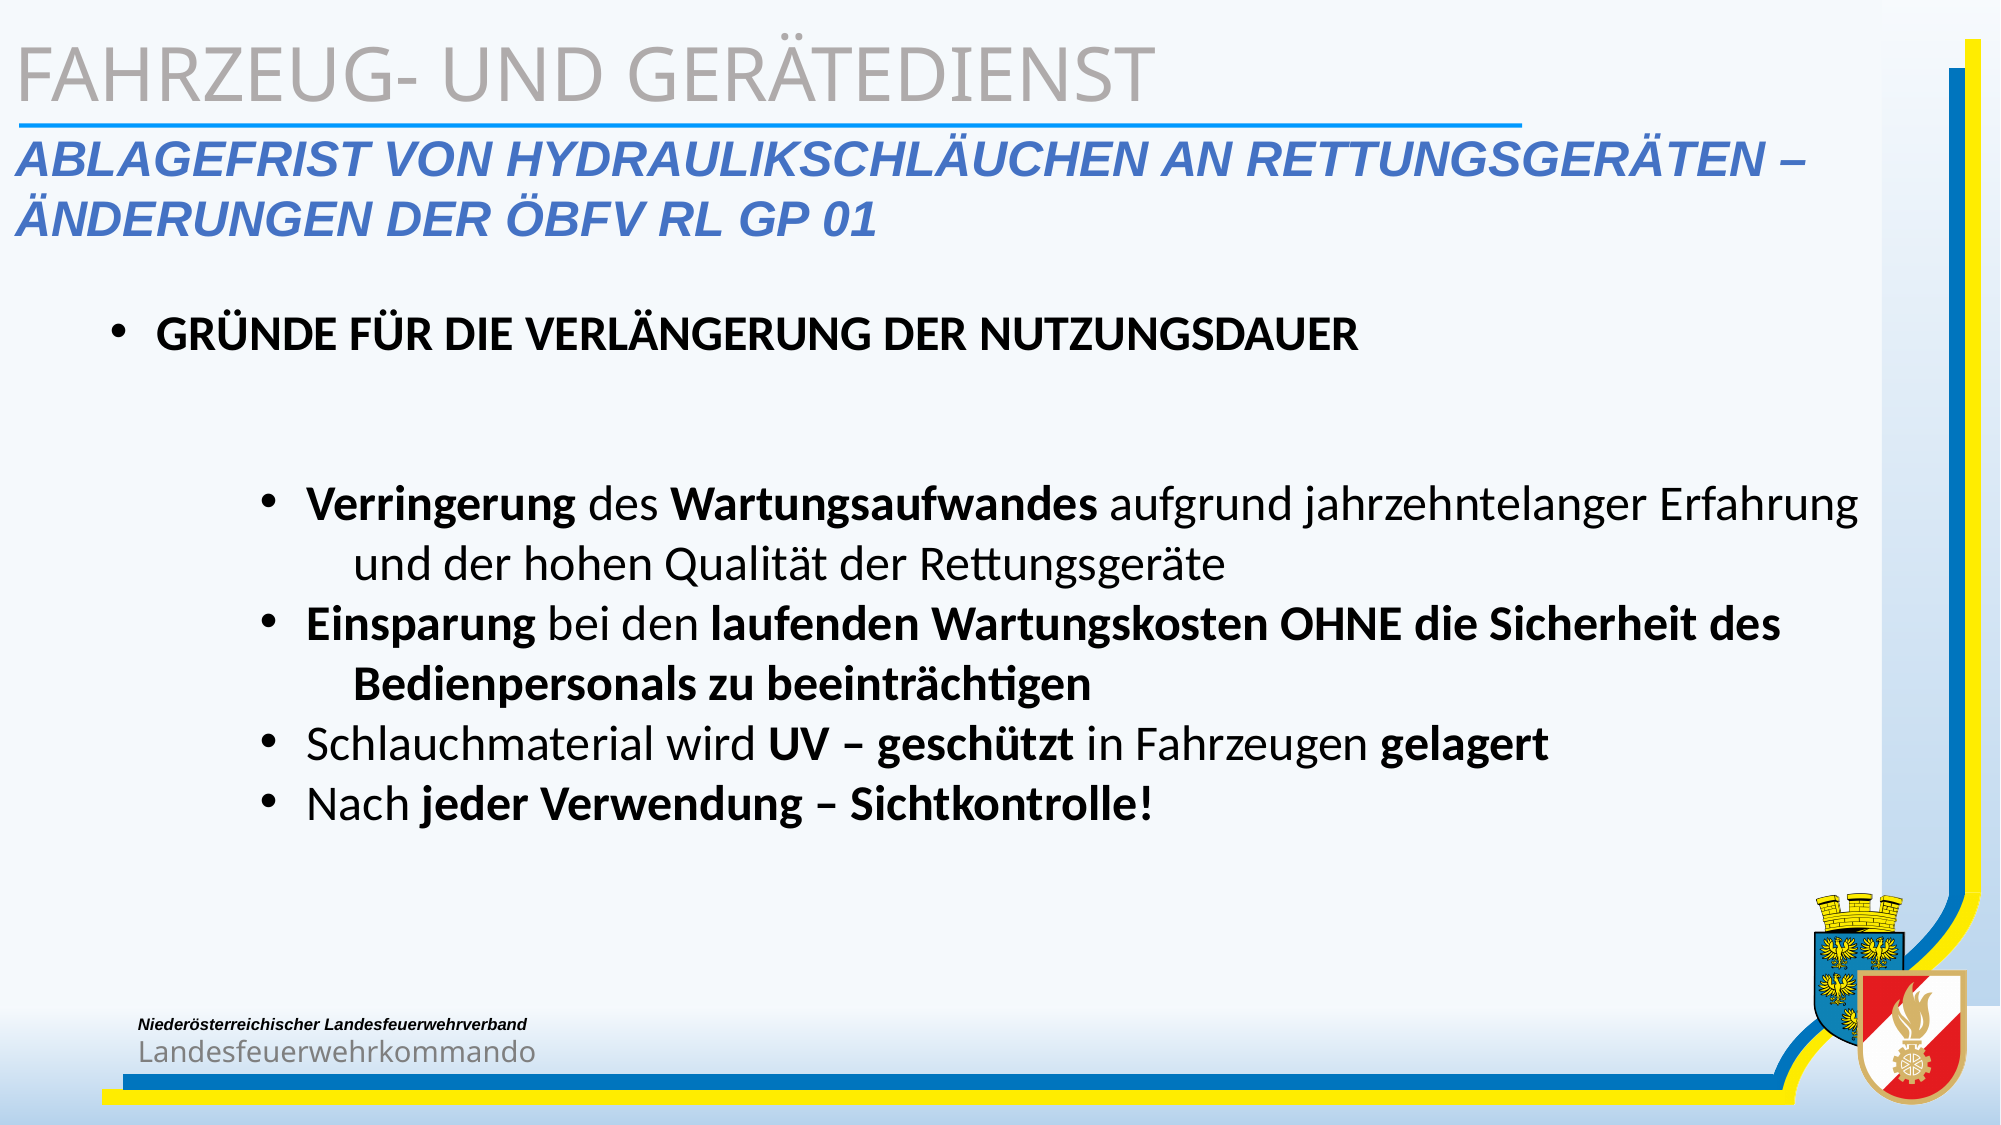

FAHRZEUG- UND GERÄTEDIENST
ABLAGEFRIST VON HYDRAULIKSCHLÄUCHEN AN RETTUNGSGERÄTEN –
ÄNDERUNGEN DER ÖBFV RL GP 01
GRÜNDE FÜR DIE VERLÄNGERUNG DER NUTZUNGSDAUER
Verringerung des Wartungsaufwandes aufgrund jahrzehntelanger Erfahrung und der hohen Qualität der Rettungsgeräte
Einsparung bei den laufenden Wartungskosten OHNE die Sicherheit des Bedienpersonals zu beeinträchtigen
Schlauchmaterial wird UV – geschützt in Fahrzeugen gelagert
Nach jeder Verwendung – Sichtkontrolle!